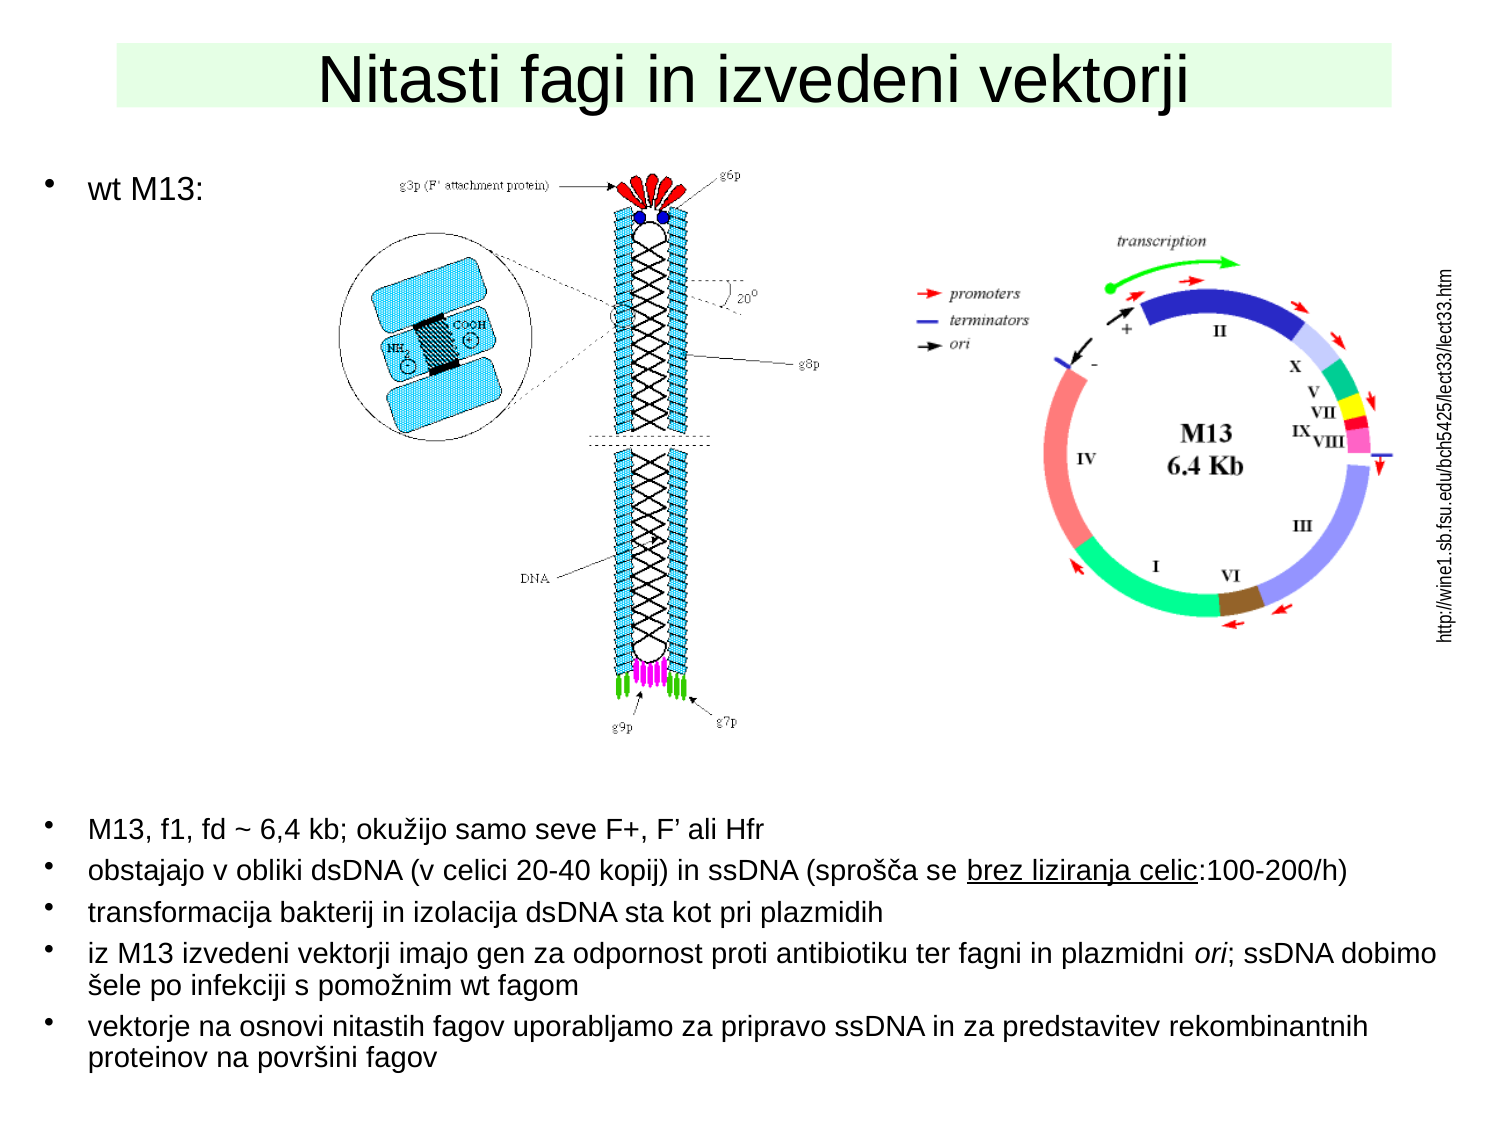

Nitasti fagi in izvedeni vektorji
wt M13:
M13, f1, fd ~ 6,4 kb; okužijo samo seve F+, F’ ali Hfr
obstajajo v obliki dsDNA (v celici 20-40 kopij) in ssDNA (sprošča se brez liziranja celic:100-200/h)
transformacija bakterij in izolacija dsDNA sta kot pri plazmidih
iz M13 izvedeni vektorji imajo gen za odpornost proti antibiotiku ter fagni in plazmidni ori; ssDNA dobimo šele po infekciji s pomožnim wt fagom
vektorje na osnovi nitastih fagov uporabljamo za pripravo ssDNA in za predstavitev rekombinantnih proteinov na površini fagov
http://wine1.sb.fsu.edu/bch5425/lect33/lect33.htm